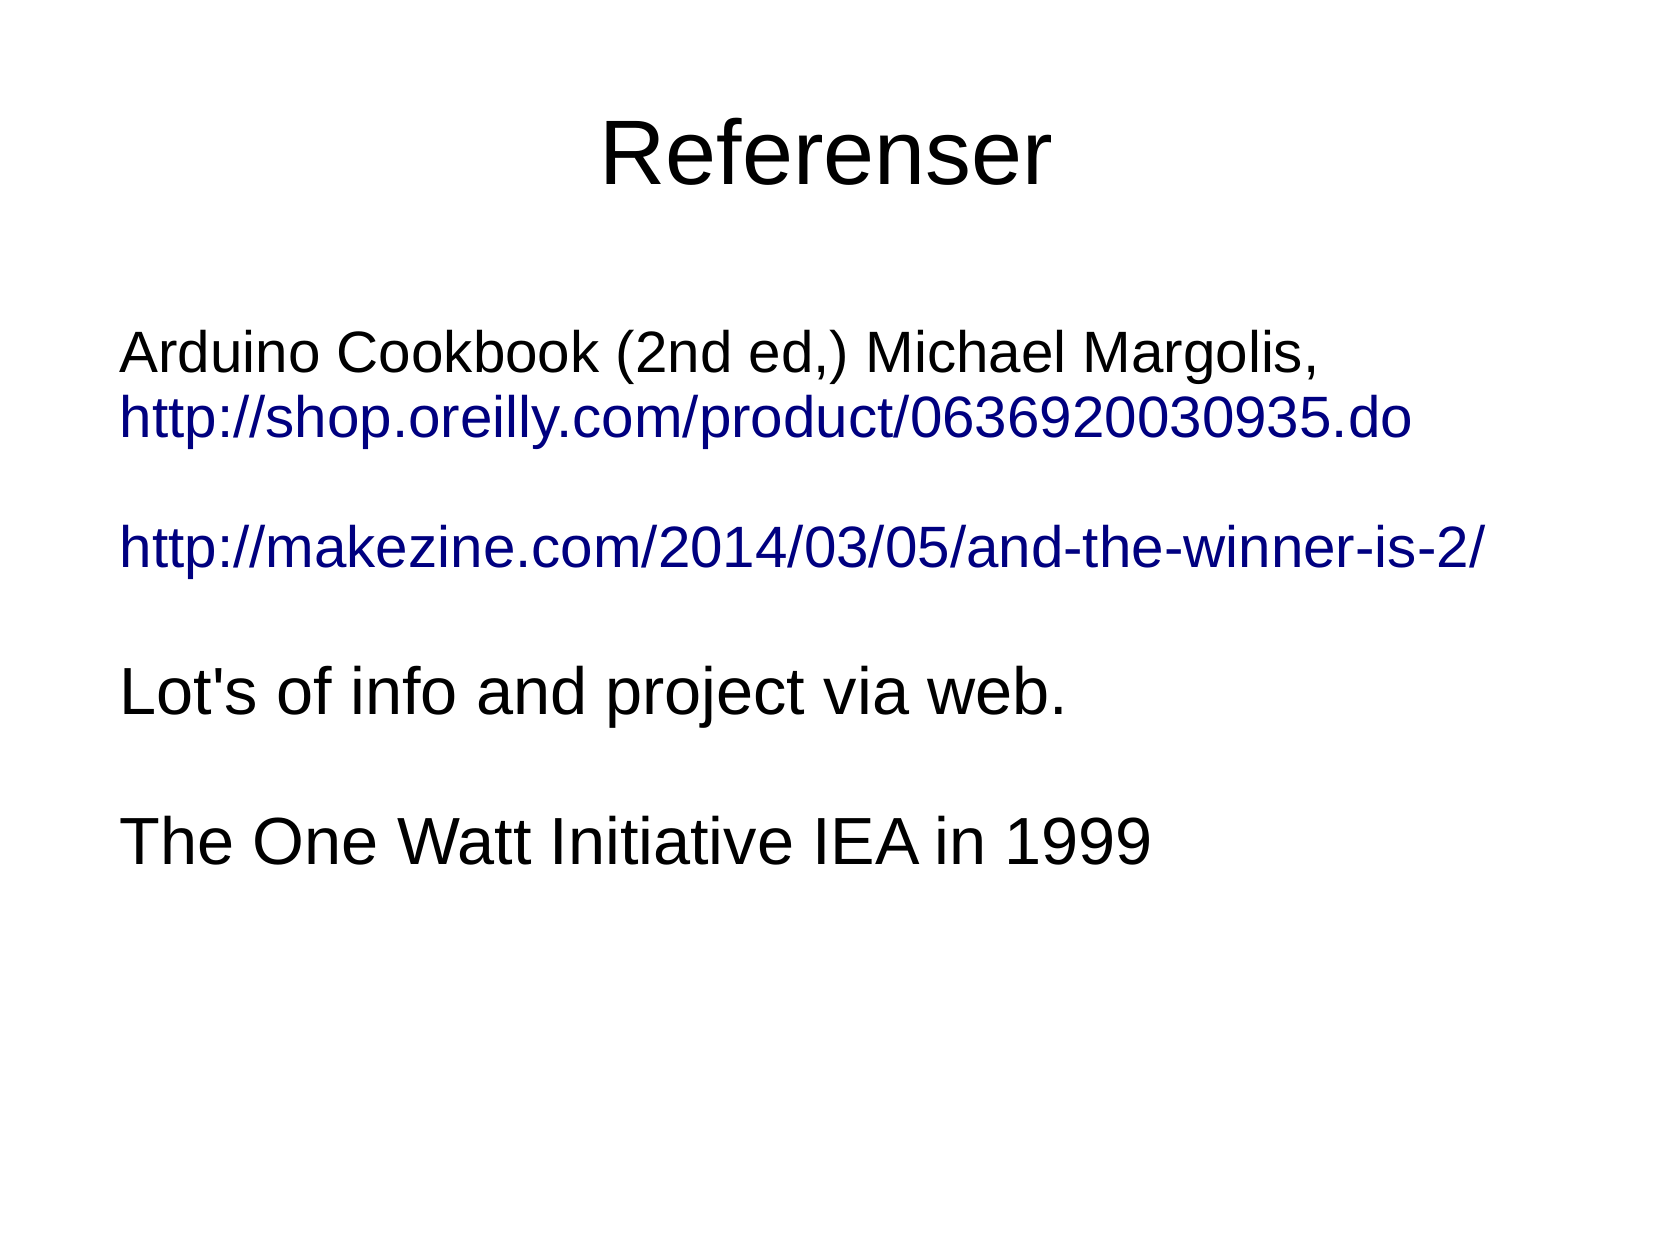

# Referenser
Arduino Cookbook (2nd ed,) Michael Margolis, http://shop.oreilly.com/product/0636920030935.do
http://makezine.com/2014/03/05/and-the-winner-is-2/
Lot's of info and project via web.
The One Watt Initiative IEA in 1999